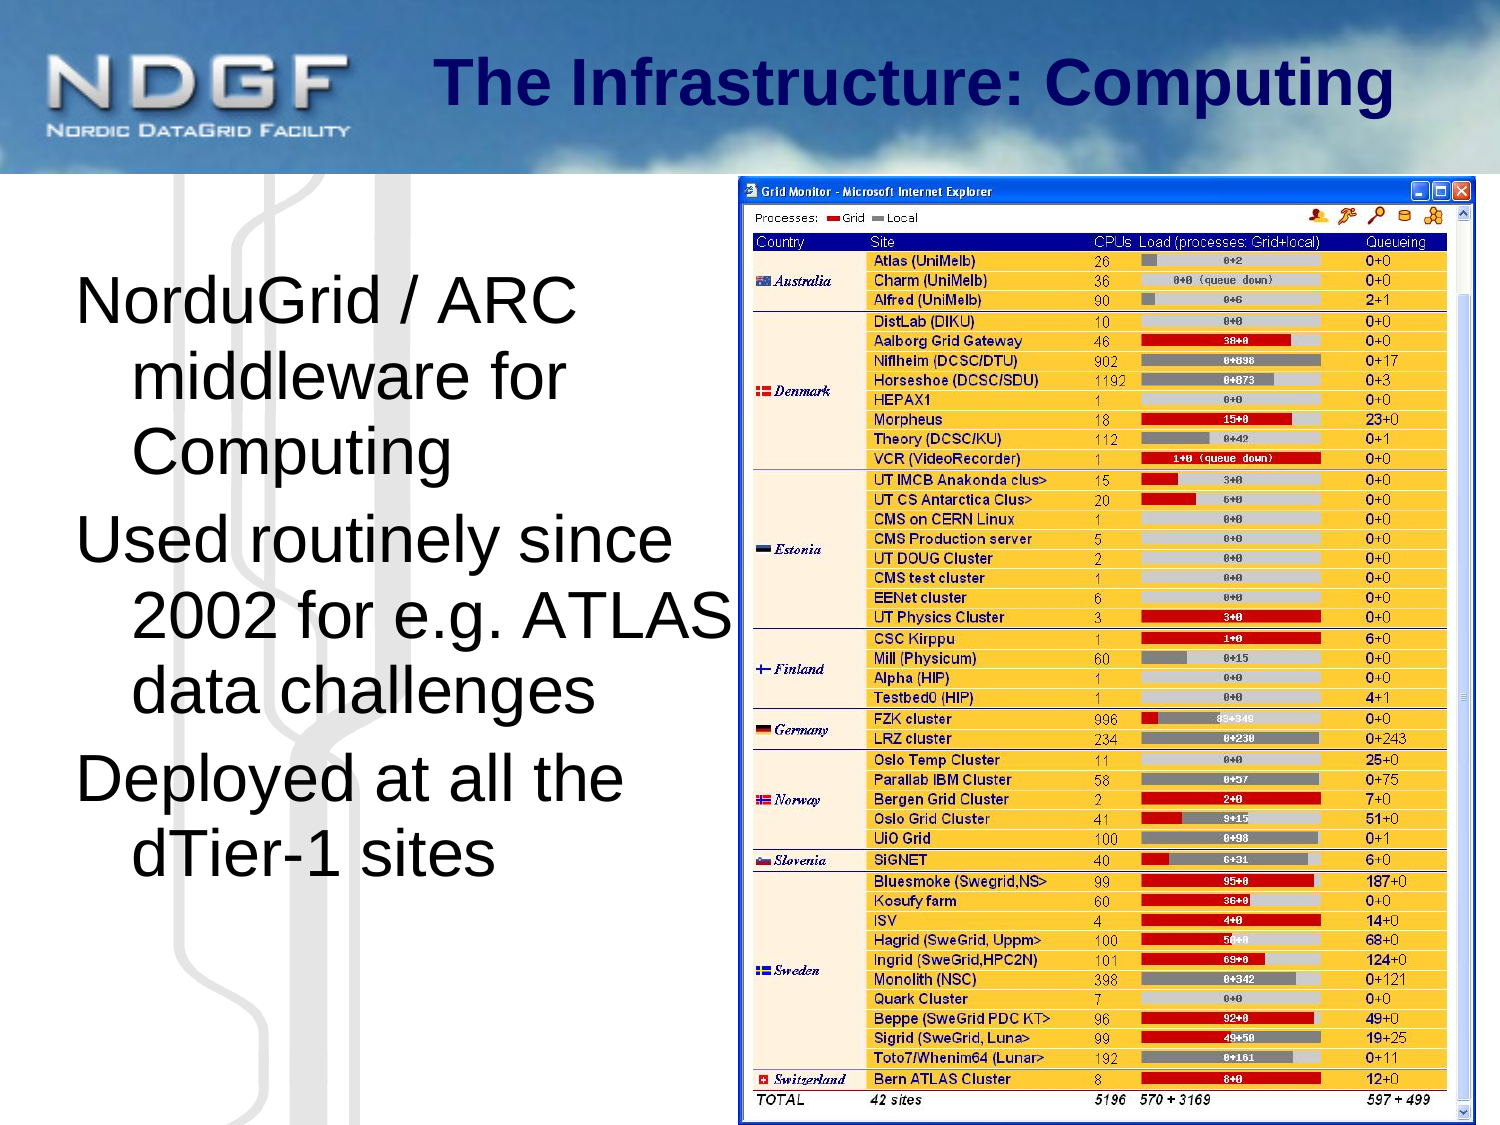

# The Infrastructure: Computing
NorduGrid / ARC middleware for Computing
Used routinely since 2002 for e.g. ATLAS data challenges
Deployed at all the dTier-1 sites